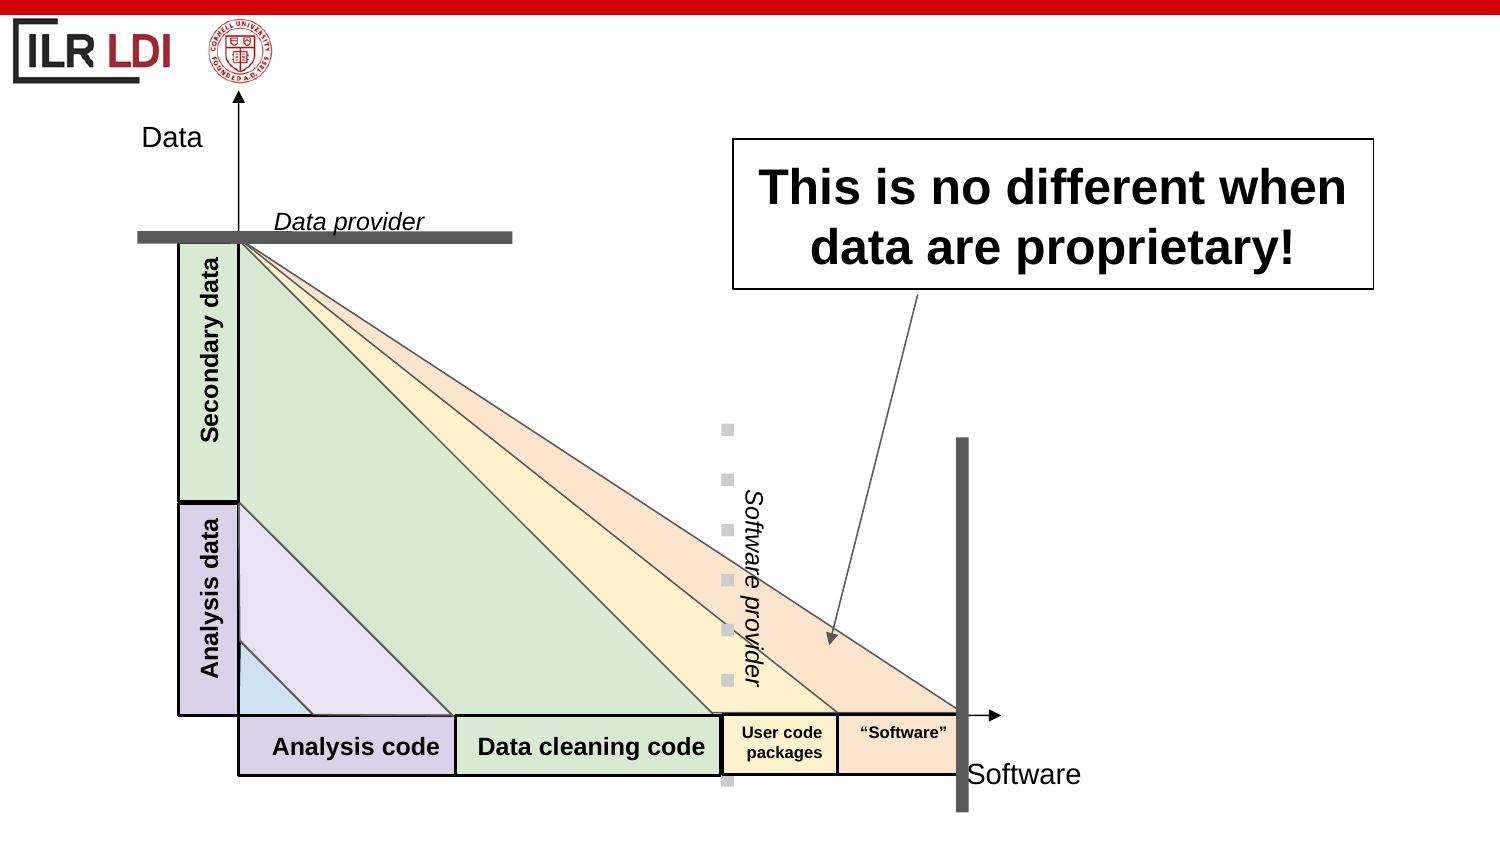

Data
This is no different when data are proprietary!
Data provider
Secondary data
Analysis data
Software provider
User code packages
“Software”
Analysis code
Data cleaning code
Software